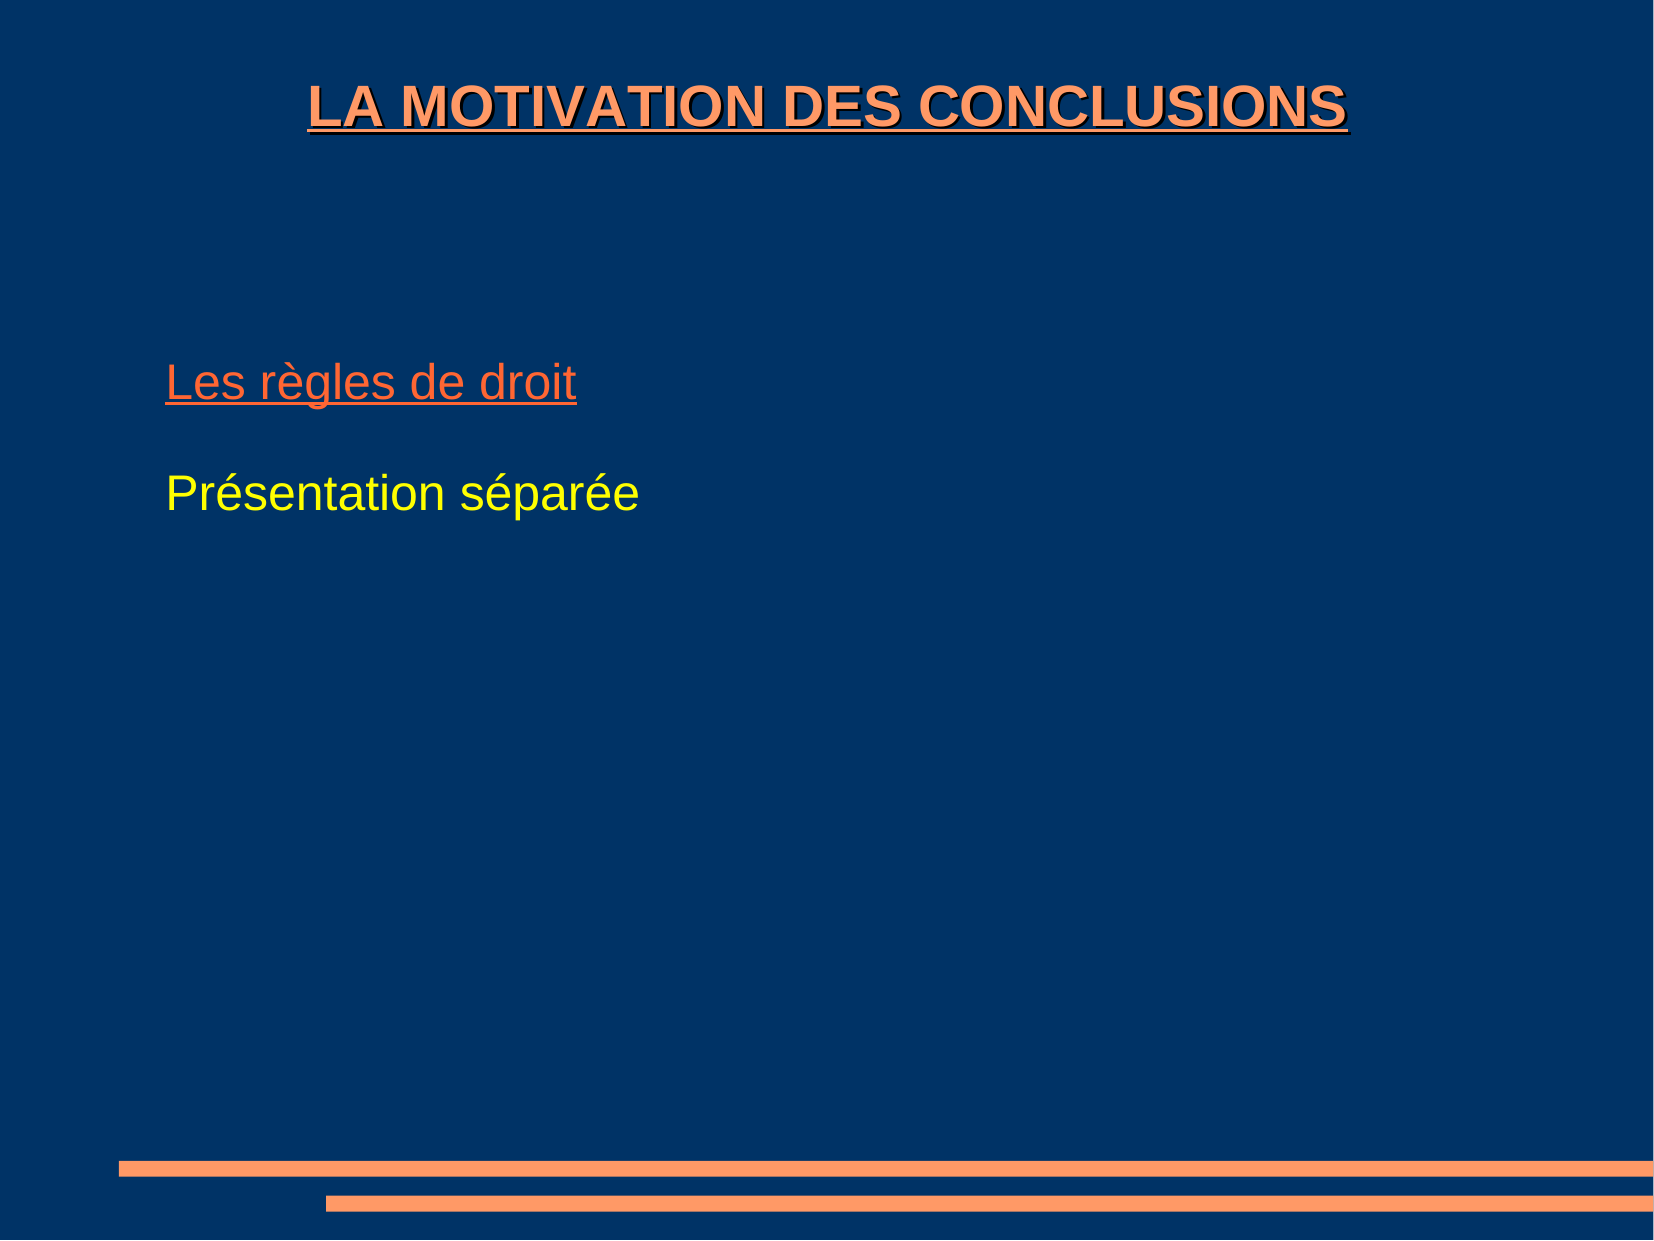

# LA MOTIVATION DES CONCLUSIONS
Les règles de droit
Présentation séparée